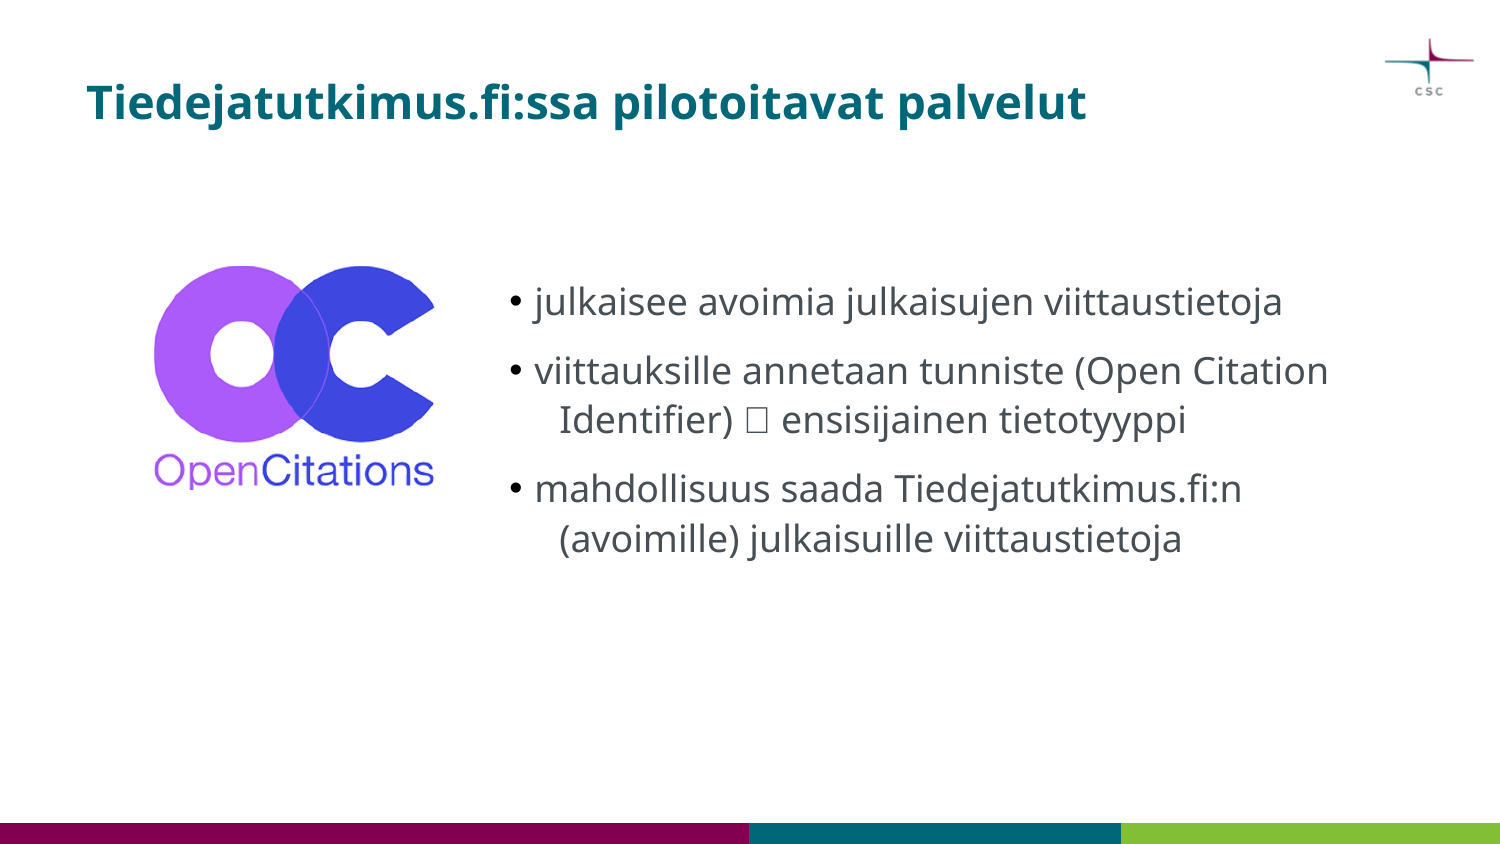

Tiedejatutkimus.fi:ssa pilotoitavat palvelut
# julkaisee avoimia julkaisujen viittaustietoja
viittauksille annetaan tunniste (Open Citation Identifier)  ensisijainen tietotyyppi
mahdollisuus saada Tiedejatutkimus.fi:n (avoimille) julkaisuille viittaustietoja